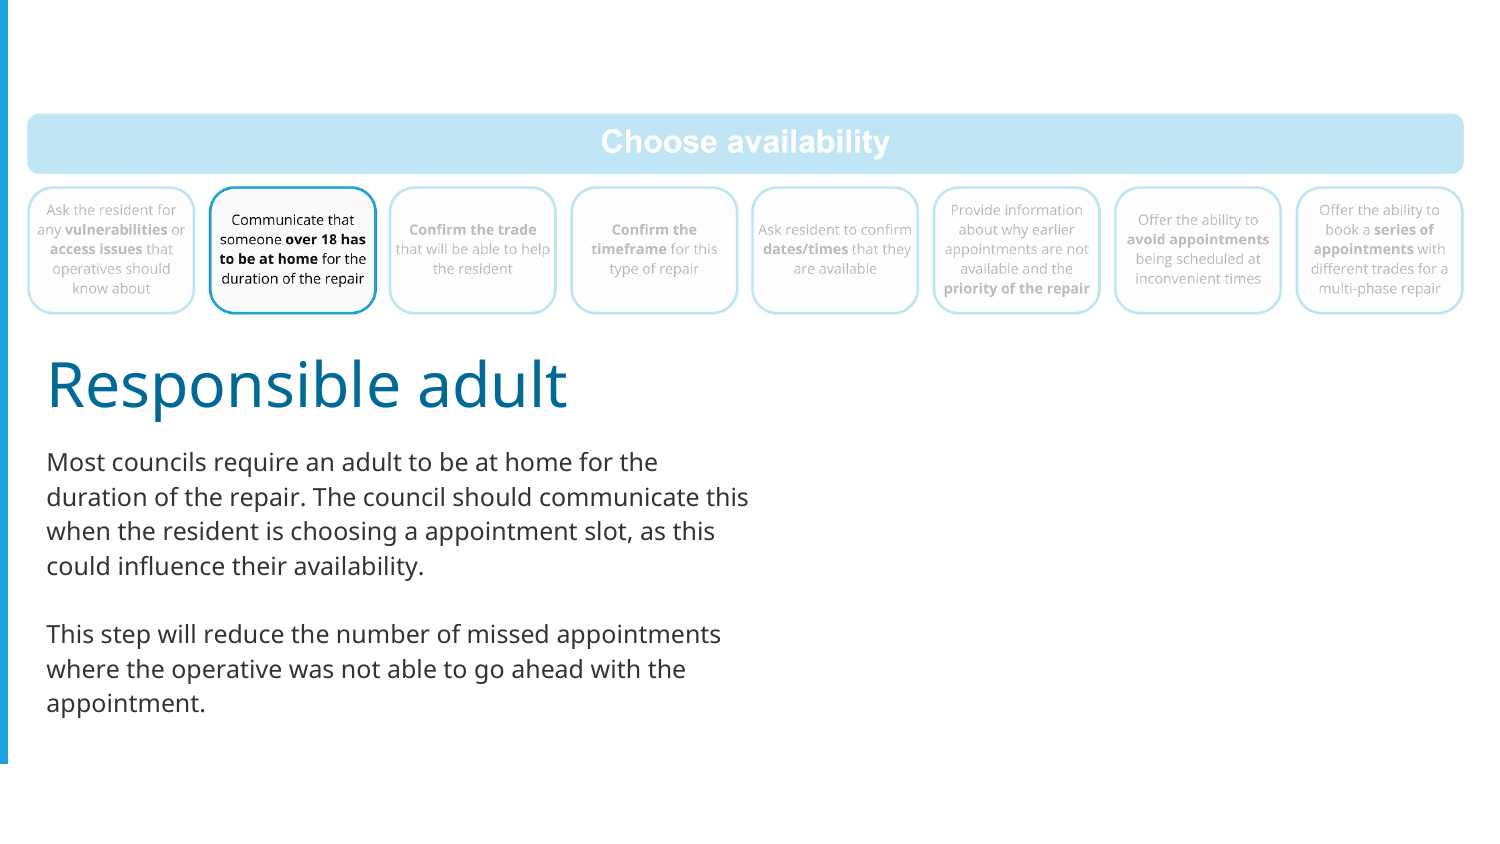

Responsible adult
Most councils require an adult to be at home for the duration of the repair. The council should communicate this when the resident is choosing a appointment slot, as this could influence their availability.
This step will reduce the number of missed appointments where the operative was not able to go ahead with the appointment.